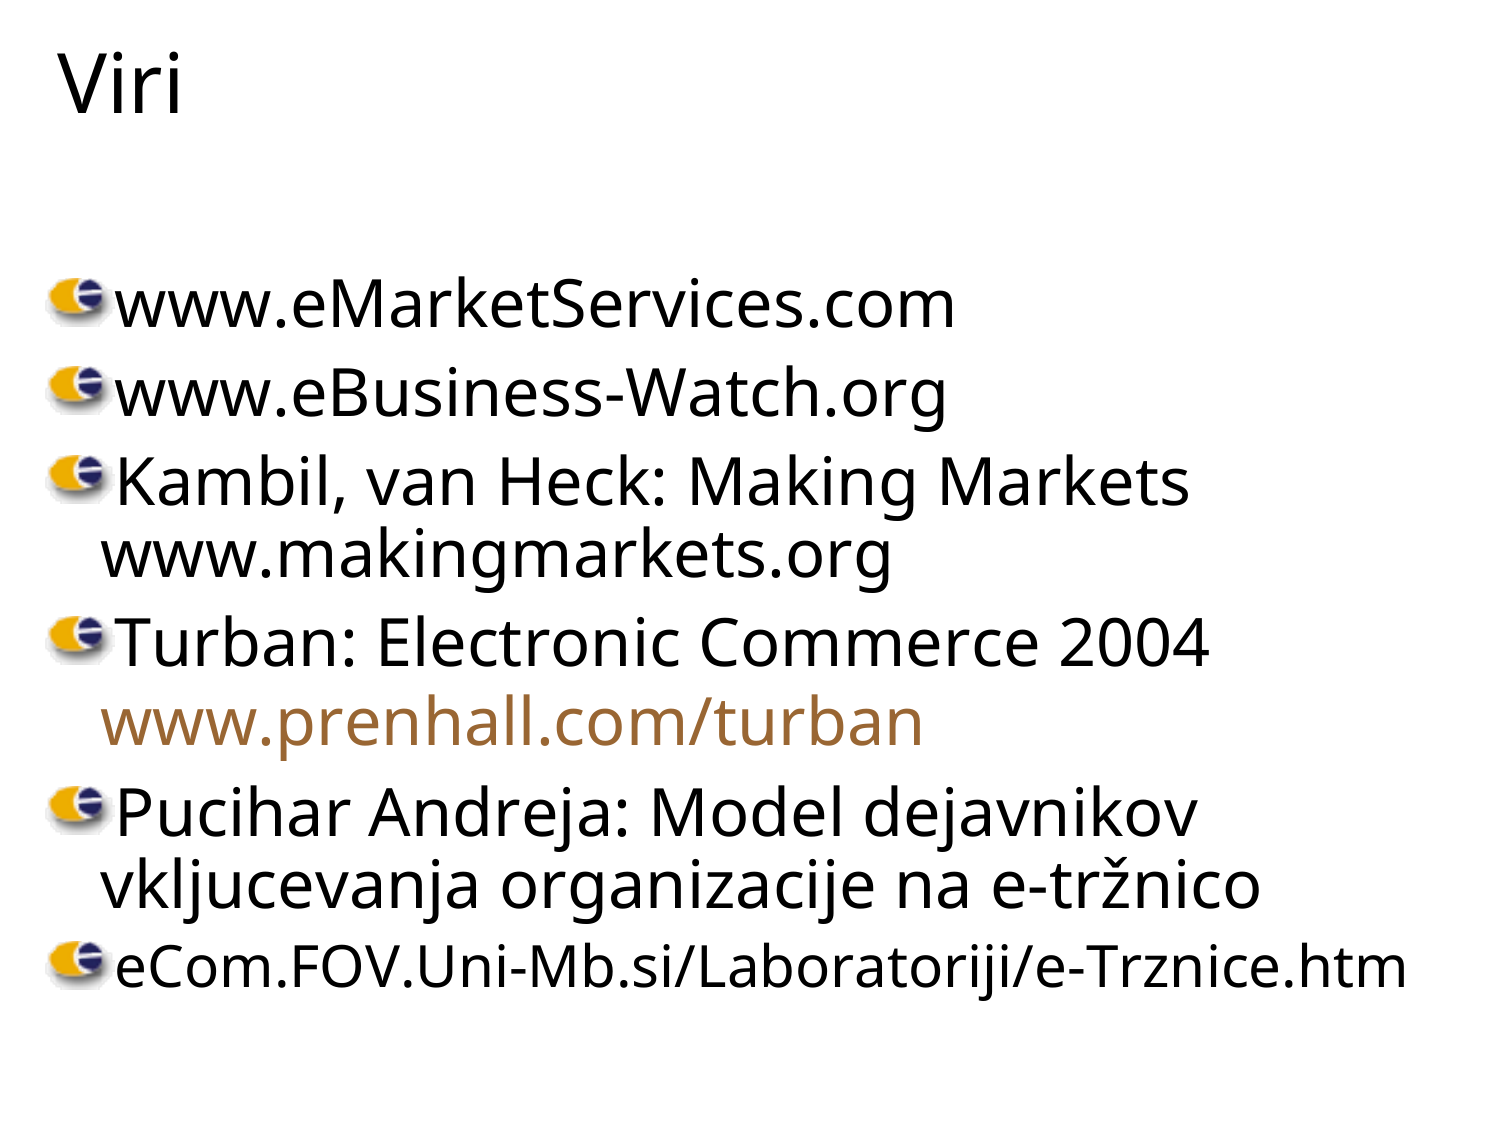

# Viri
www.eMarketServices.com
www.eBusiness-Watch.org
Kambil, van Heck: Making Markets
www.makingmarkets.org
Turban: Electronic Commerce 2004
www.prenhall.com/turban
Pucihar Andreja: Model dejavnikov vkljucevanja organizacije na e-tržnico
eCom.FOV.Uni-Mb.si/Laboratoriji/e-Trznice.htm